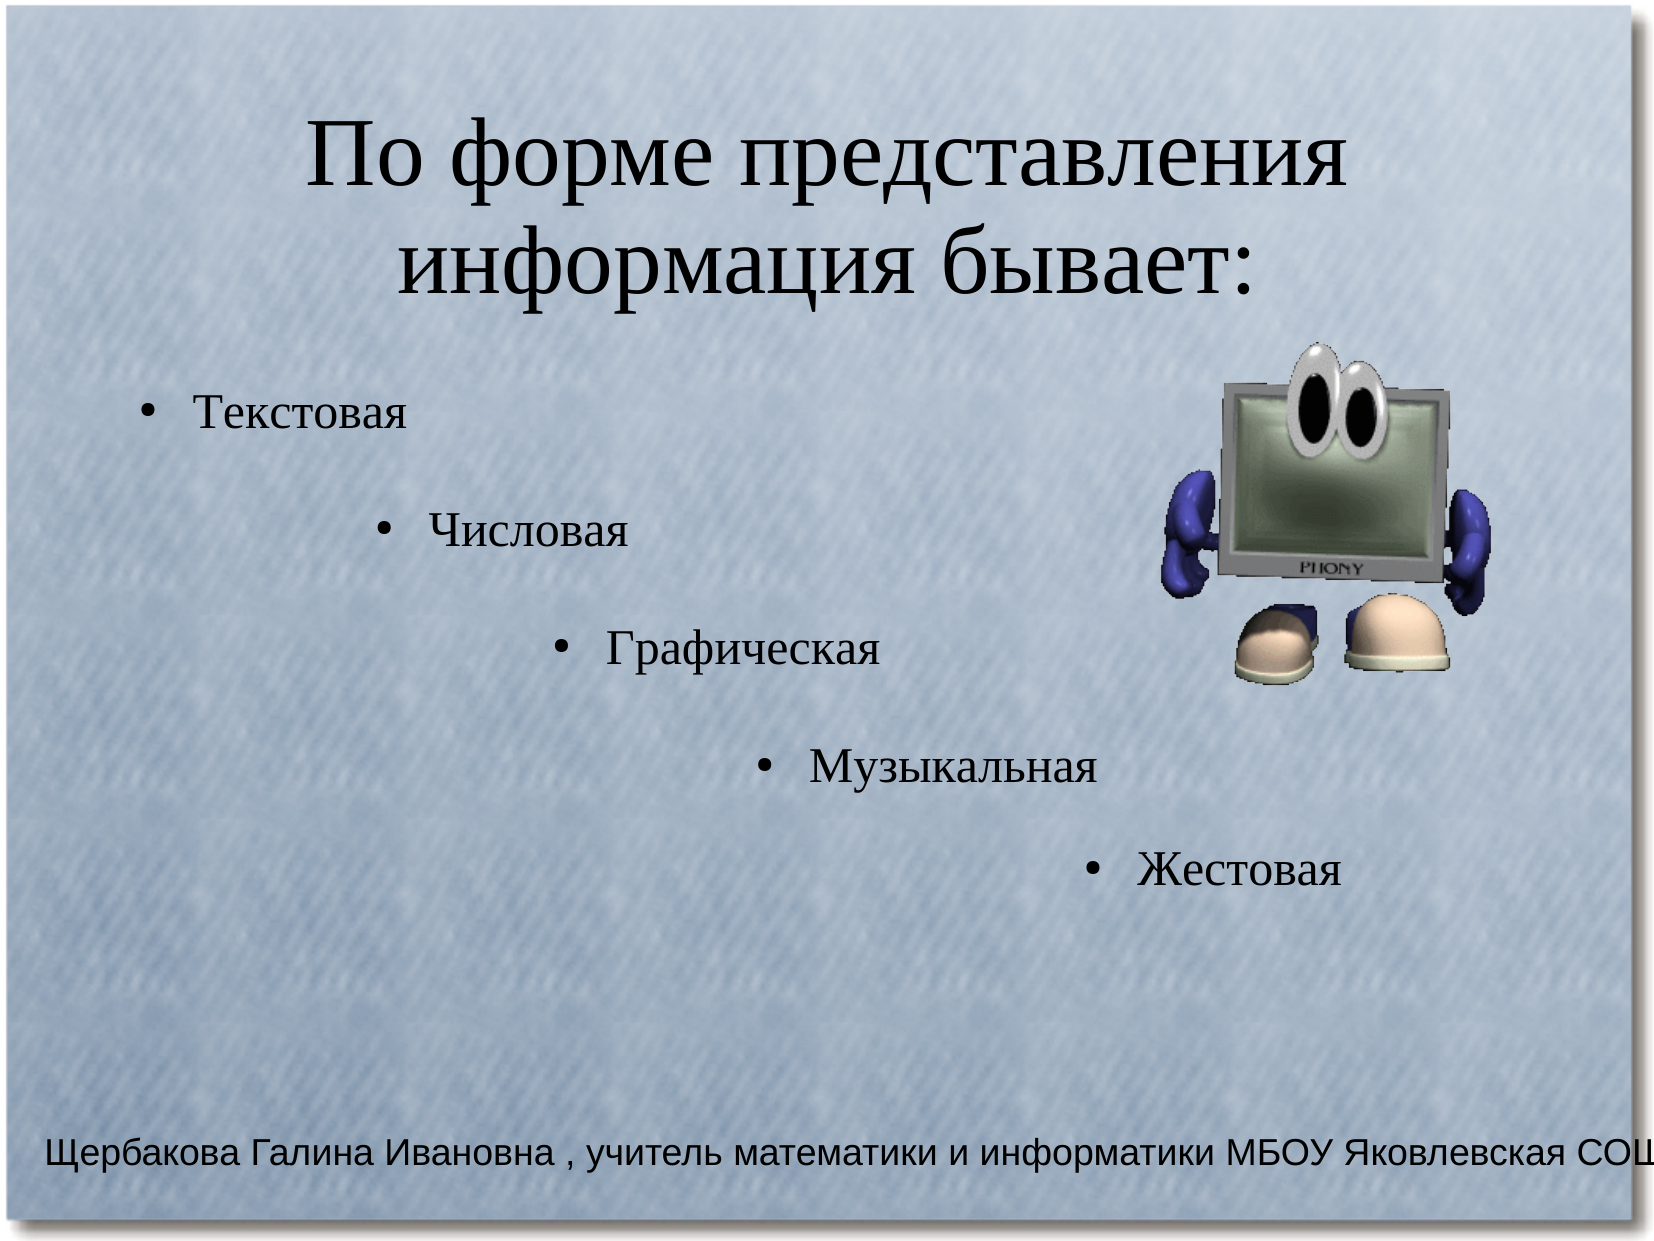

# По форме представления информация бывает:
Текстовая
Числовая
Графическая
Музыкальная
Жестовая
Щербакова Галина Ивановна , учитель математики и информатики МБОУ Яковлевская СОШ